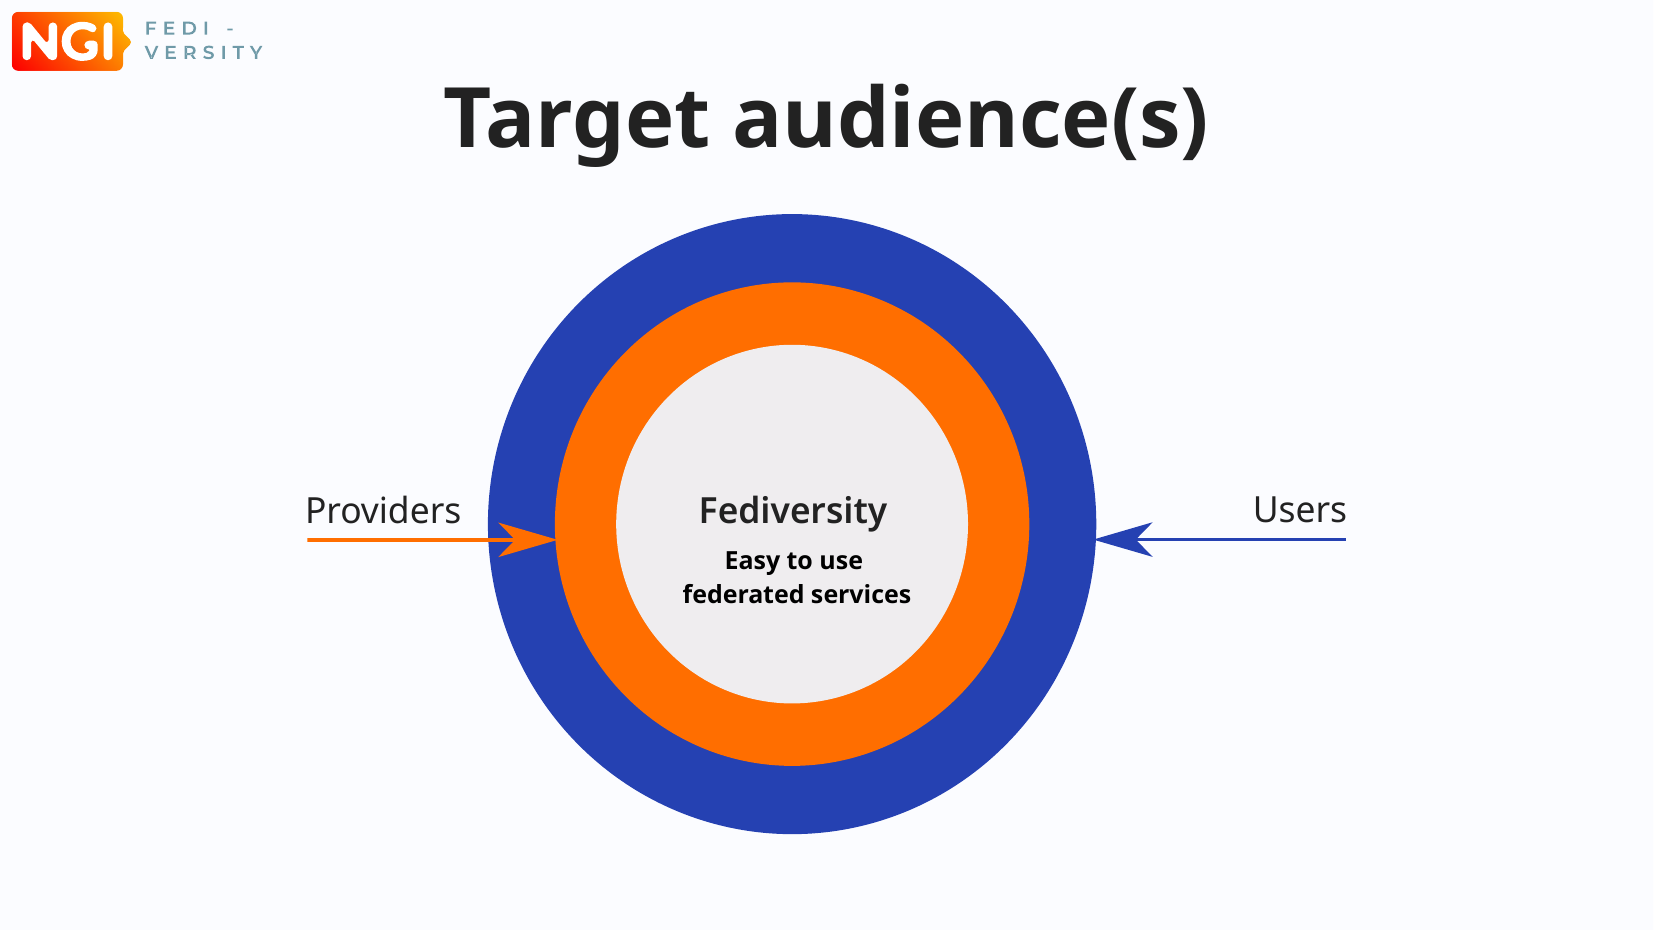

# Target audience(s)
Easy to use
federated services